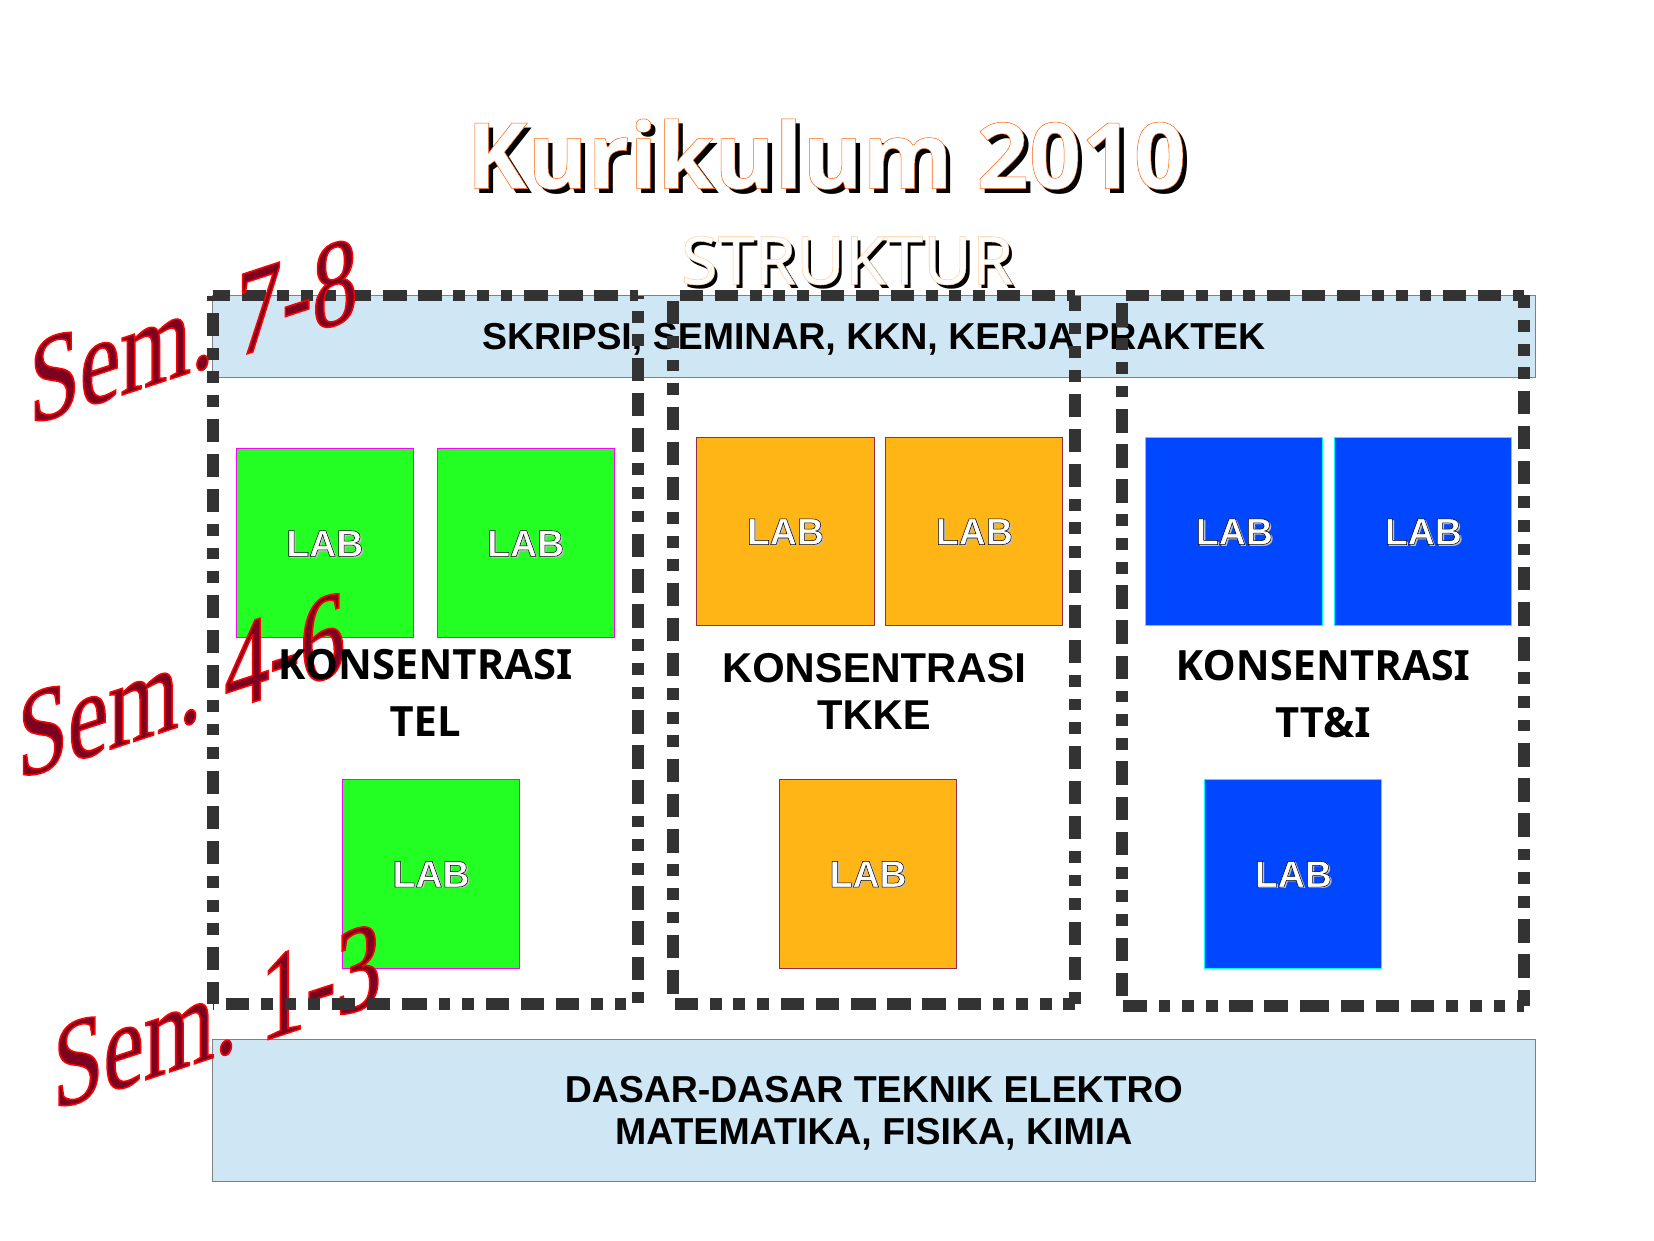

# Kurikulum 2010
STRUKTUR
Sem. 7-8
SKRIPSI, SEMINAR, KKN, KERJA PRAKTEK
KONSENTRASI
TEL
KONSENTRASI
TKKE
KONSENTRASI
TT&I
LAB
LAB
LAB
LAB
LAB
LAB
Sem. 4-6
LAB
LAB
LAB
Sem. 1-3
DASAR-DASAR TEKNIK ELEKTRO
MATEMATIKA, FISIKA, KIMIA